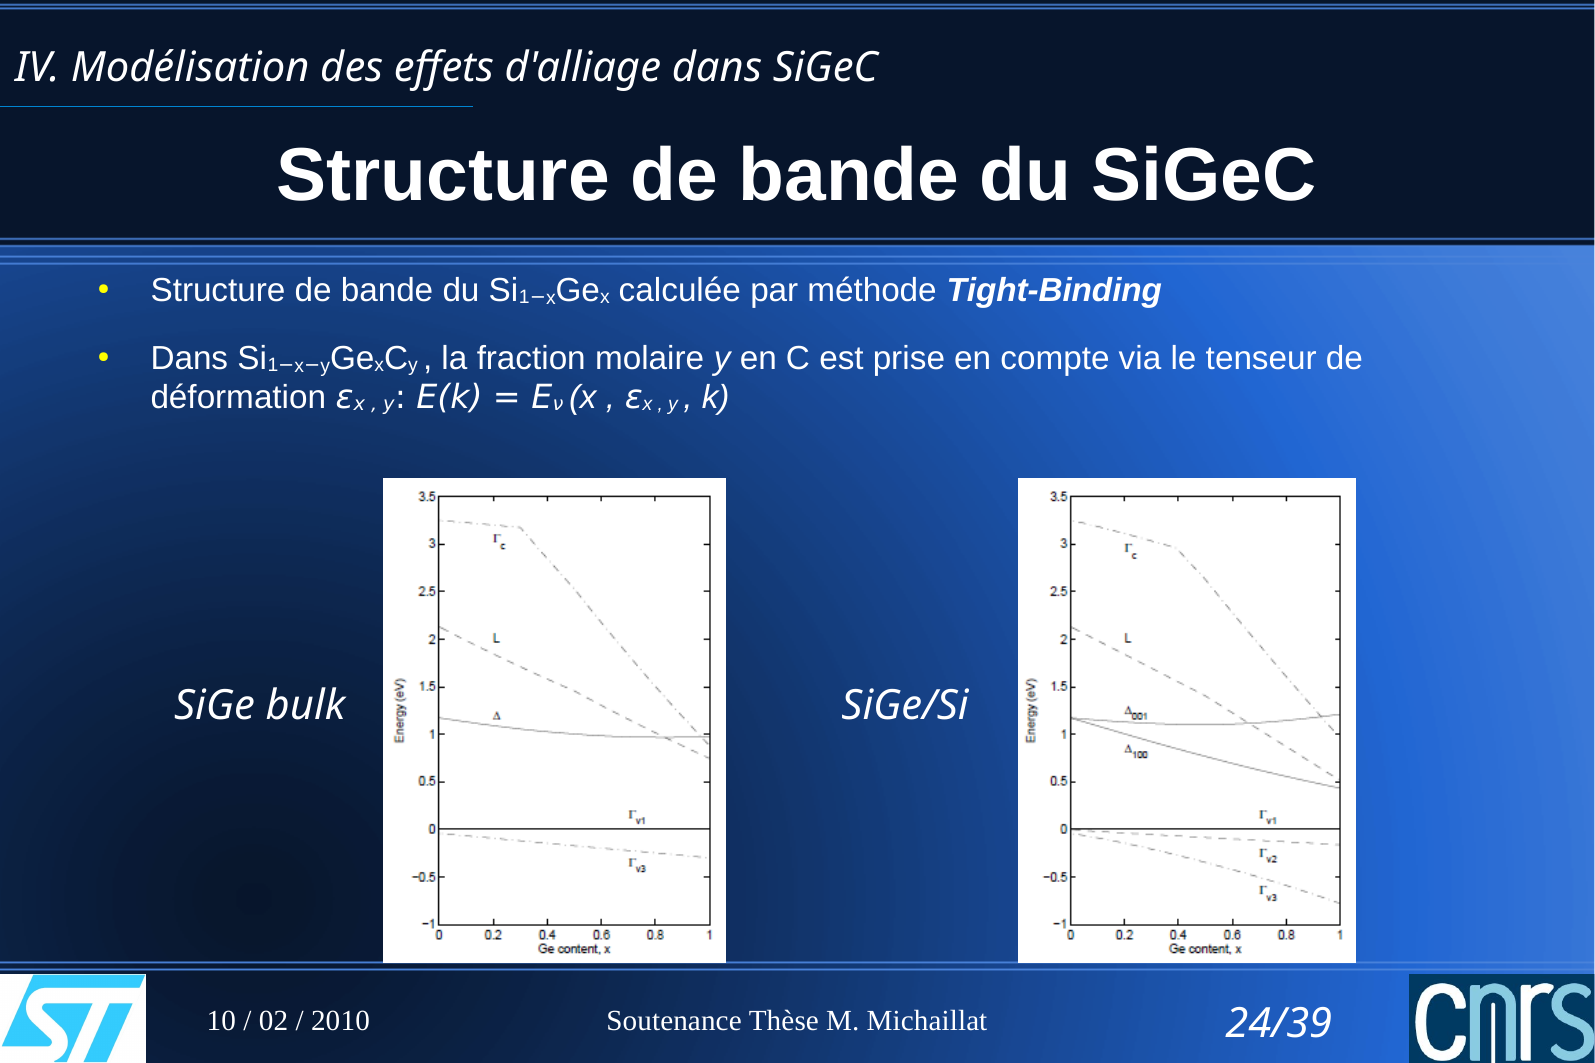

IV. Modélisation des effets d'alliage dans SiGeC
# Structure de bande du SiGeC
Structure de bande du Si1−xGex calculée par méthode Tight-Binding
Dans Si1−x−yGexCy , la fraction molaire y en C est prise en compte via le tenseur de déformation εx , y: E(k) = Eν (x , εx , y , k)
SiGe bulk
SiGe/Si